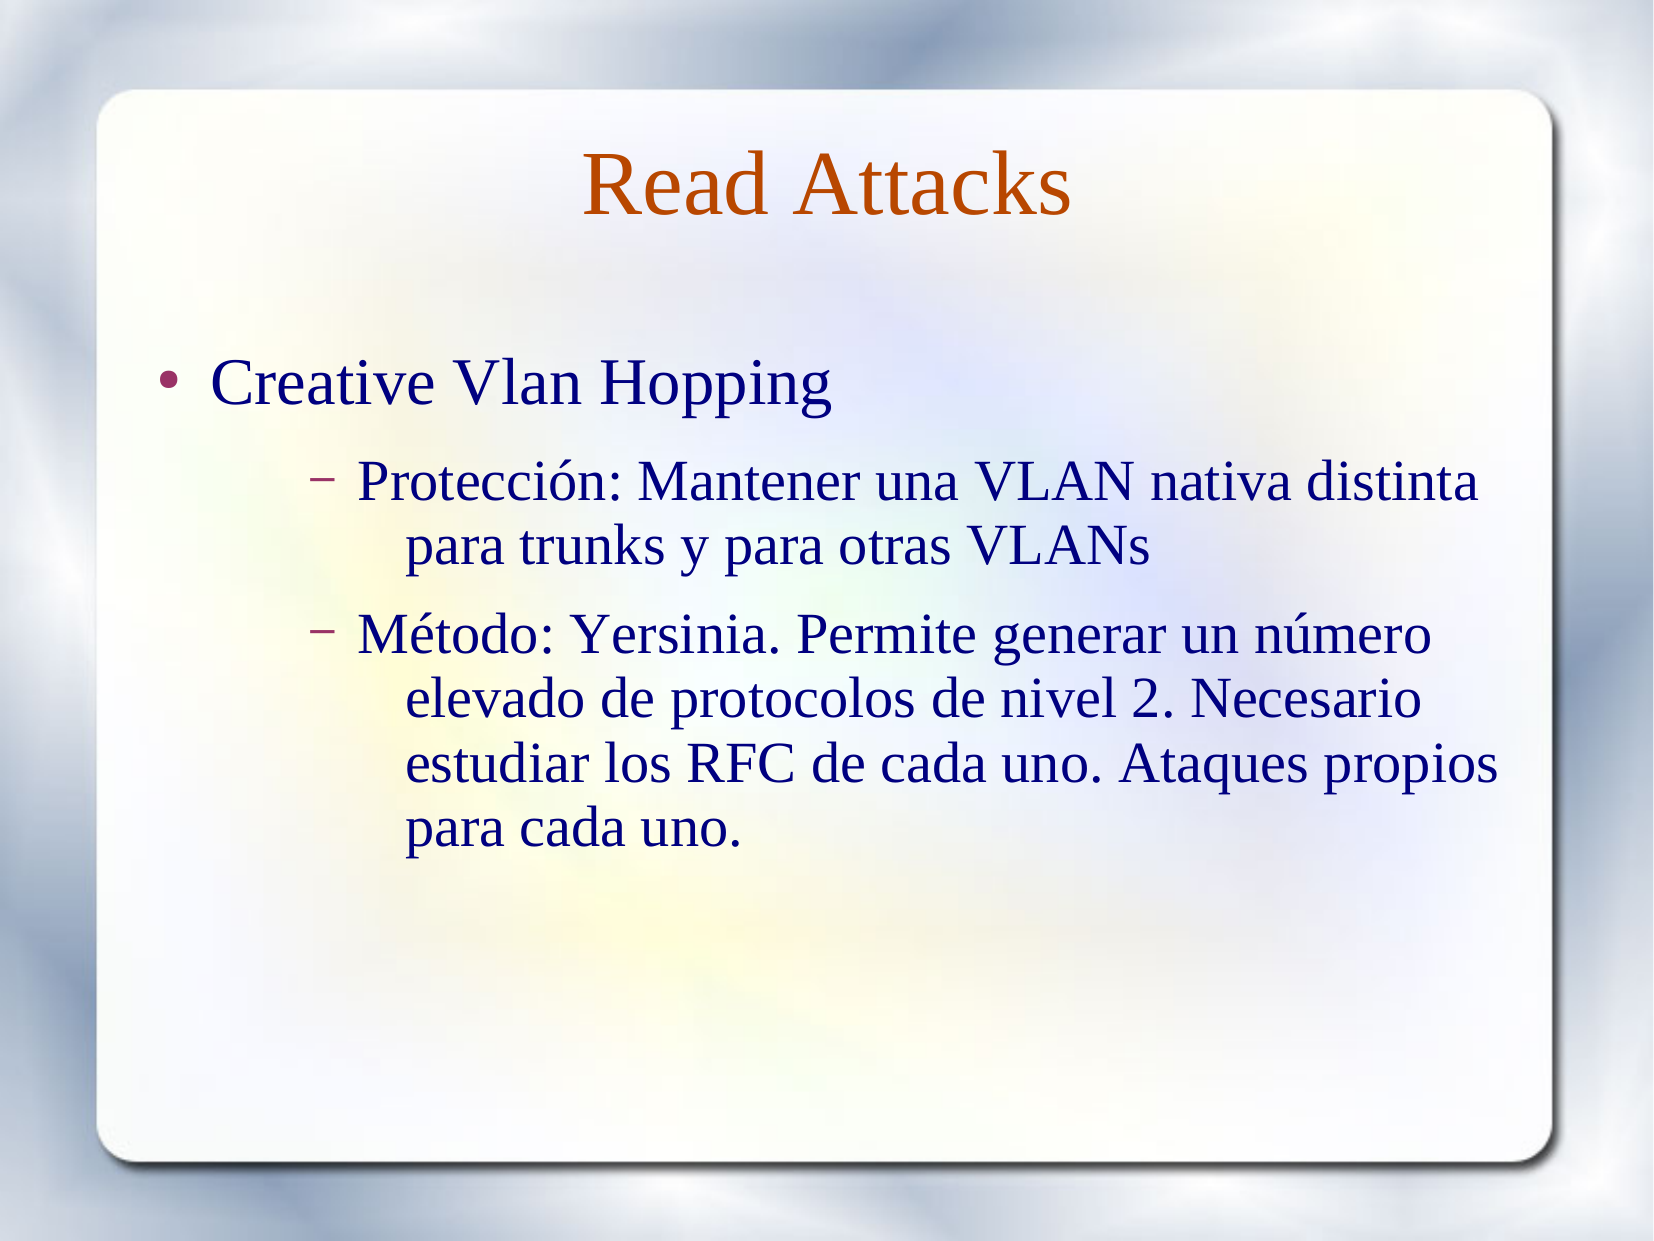

# Read Attacks
Creative Vlan Hopping
Protección: Mantener una VLAN nativa distinta para trunks y para otras VLANs
Método: Yersinia. Permite generar un número elevado de protocolos de nivel 2. Necesario estudiar los RFC de cada uno. Ataques propios para cada uno.